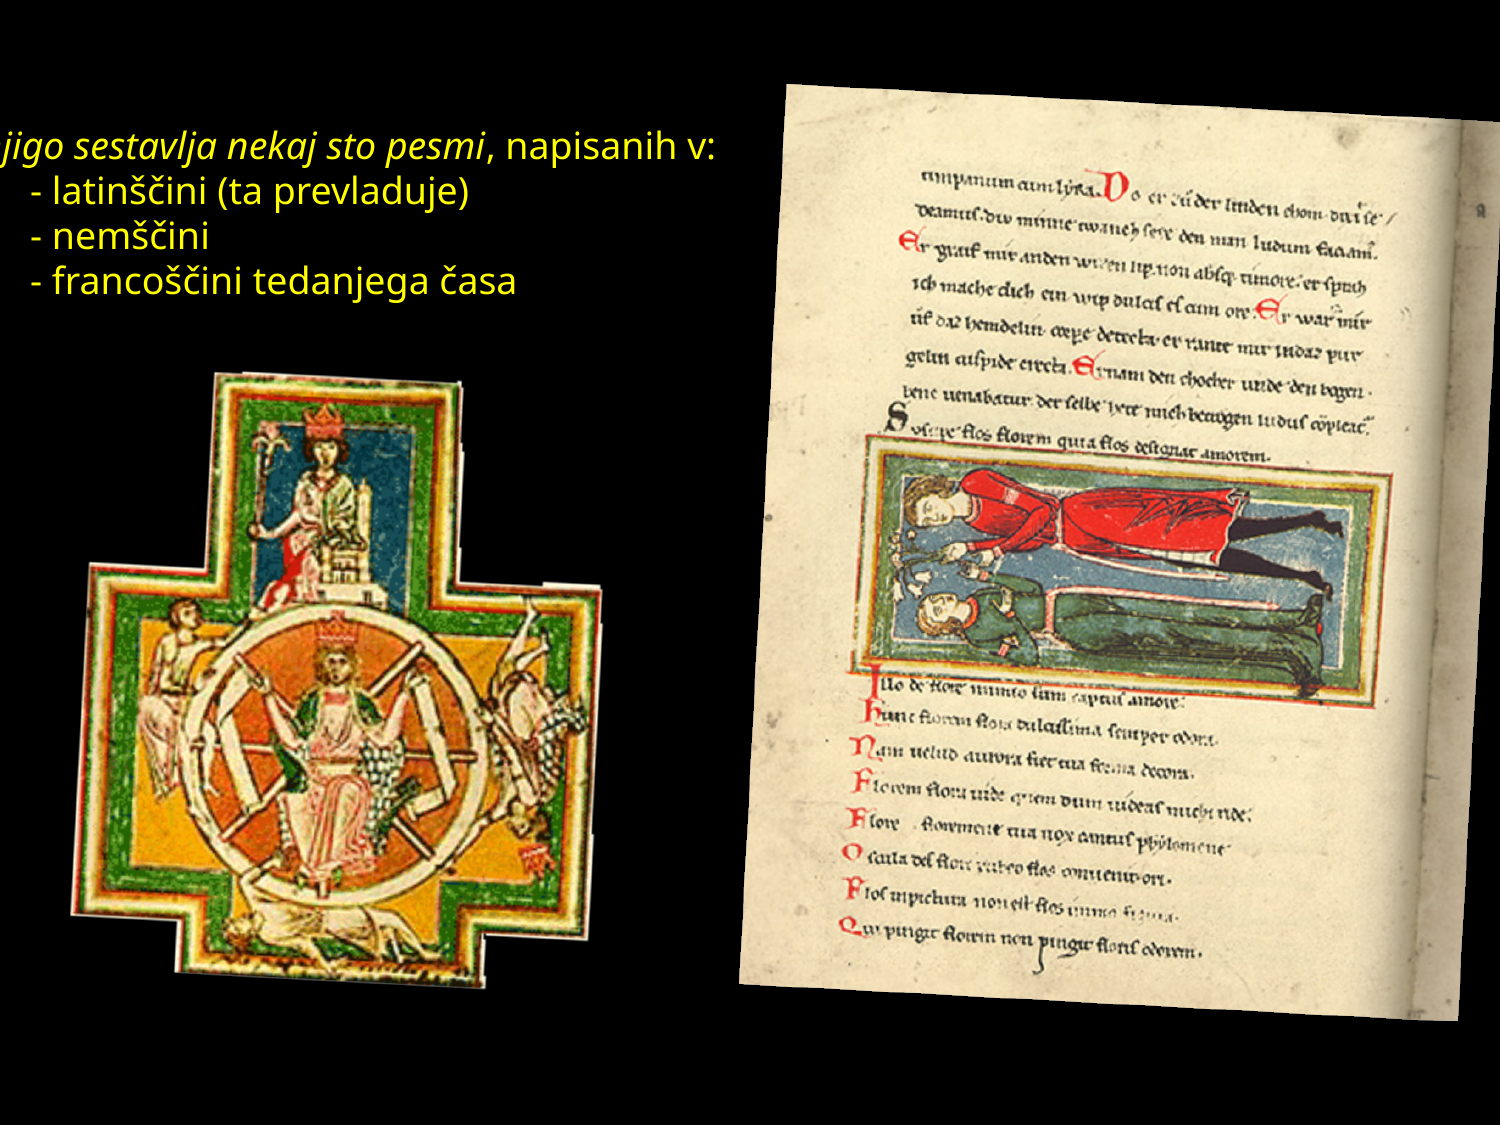

knjigo sestavlja nekaj sto pesmi, napisanih v:
 - latinščini (ta prevladuje)
 - nemščini
 - francoščini tedanjega časa